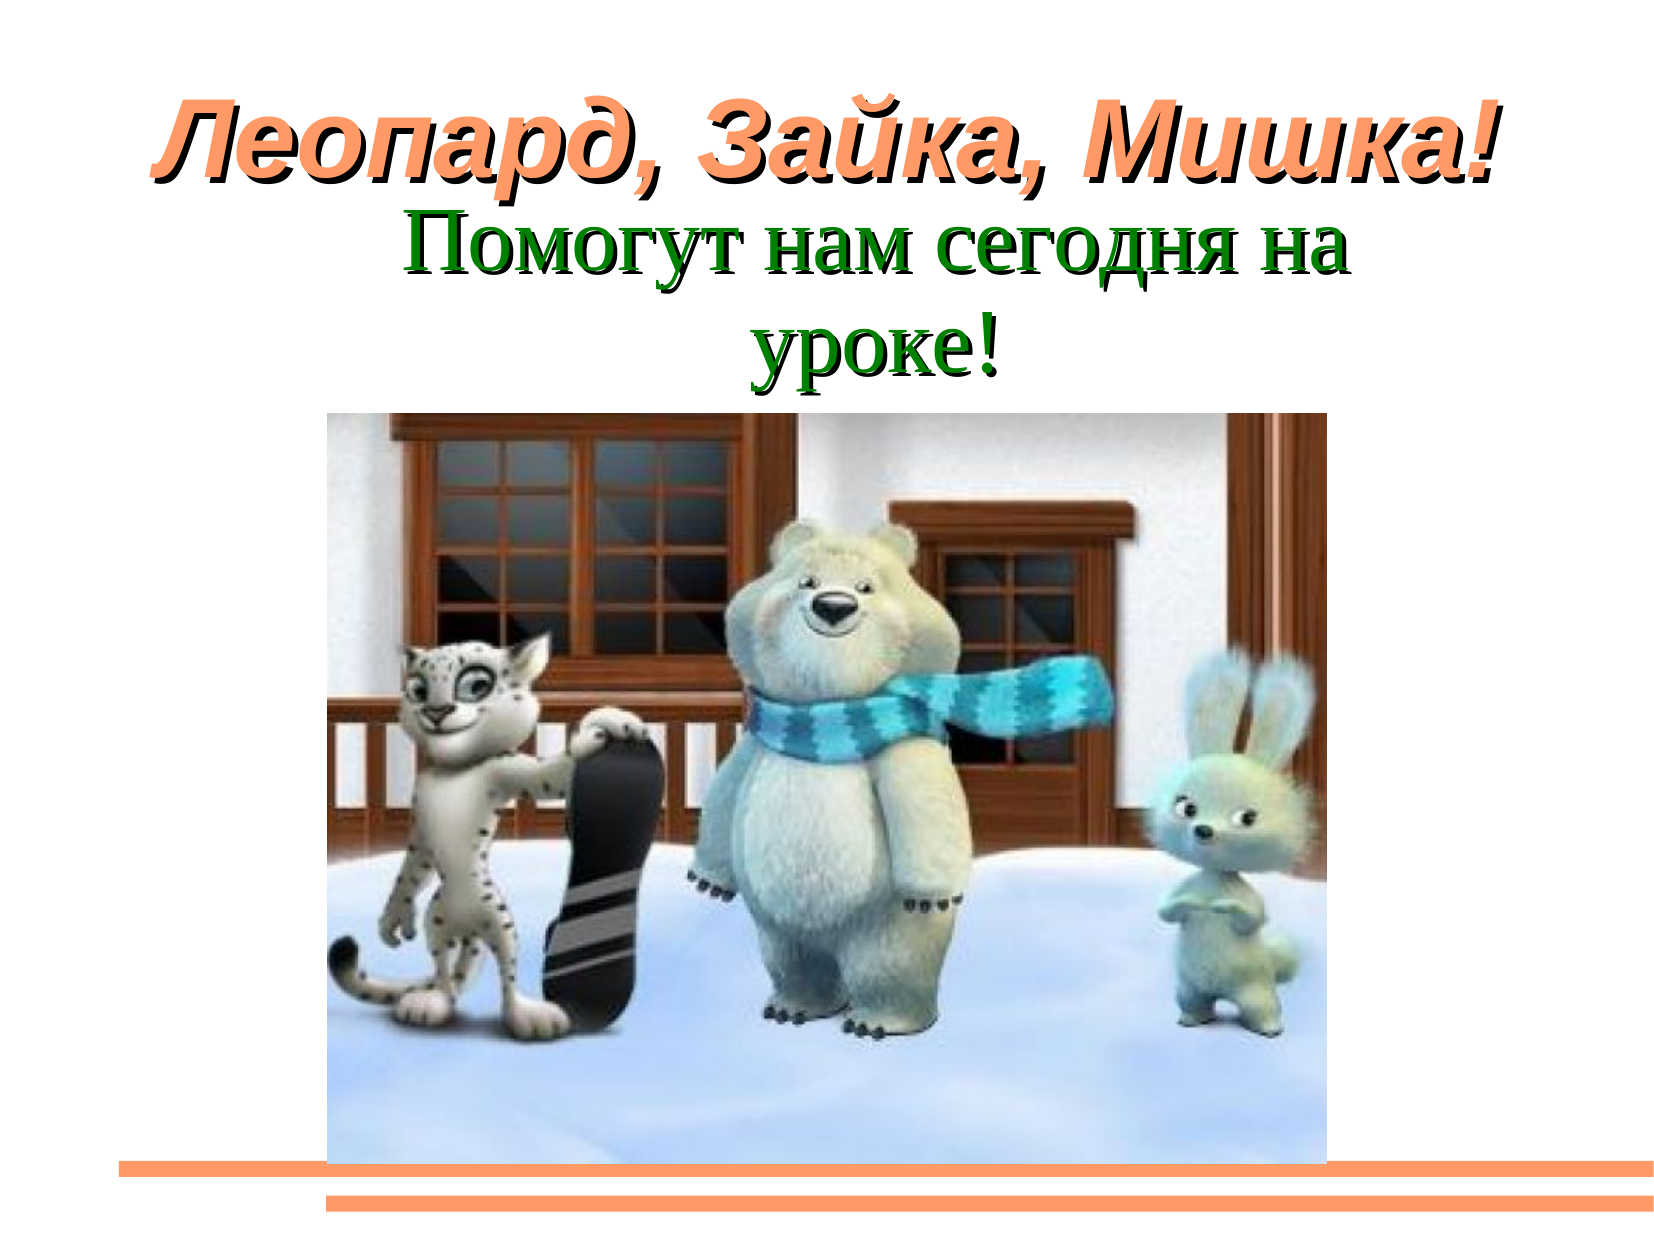

# Леопард, Зайка, Мишка!
Помогут нам сегодня на уроке!